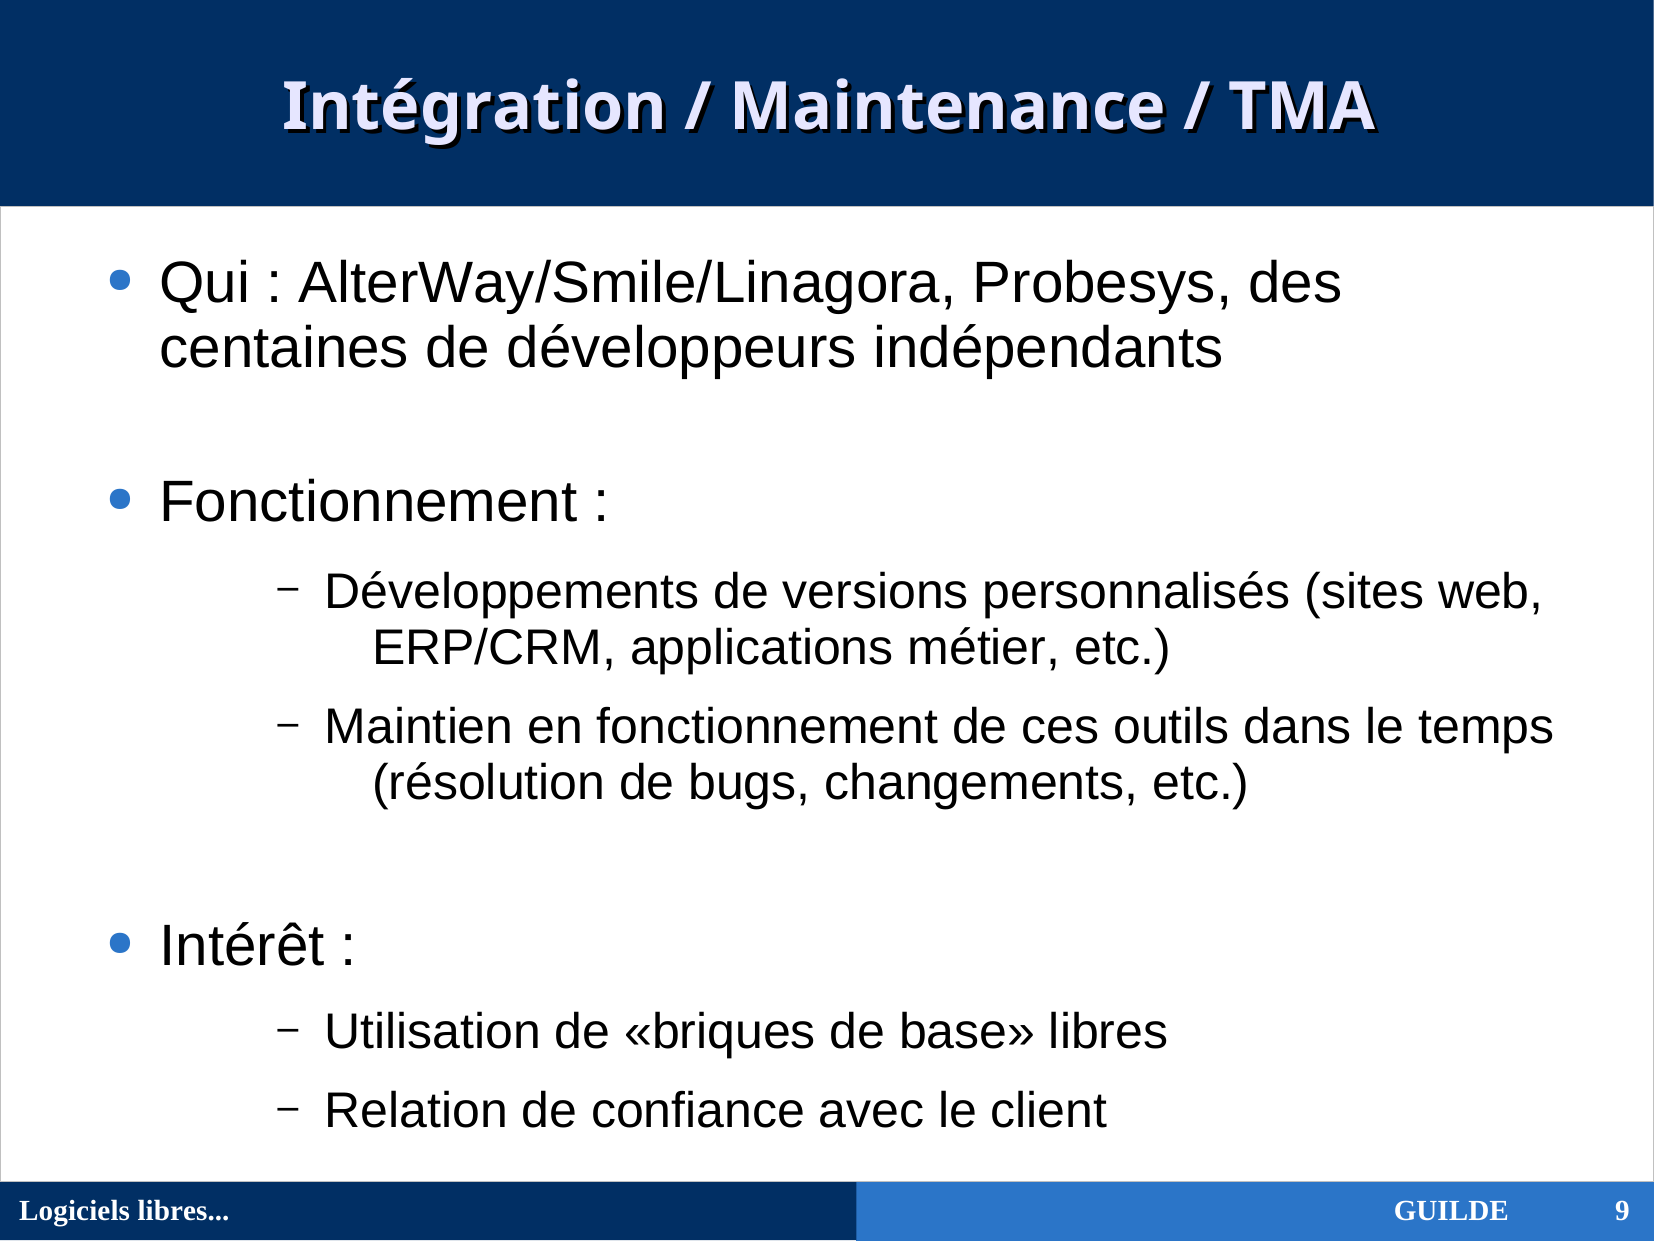

# Intégration / Maintenance / TMA
Qui : AlterWay/Smile/Linagora, Probesys, des centaines de développeurs indépendants
Fonctionnement :
Développements de versions personnalisés (sites web, ERP/CRM, applications métier, etc.)
Maintien en fonctionnement de ces outils dans le temps (résolution de bugs, changements, etc.)
Intérêt :
Utilisation de «briques de base» libres
Relation de confiance avec le client
9